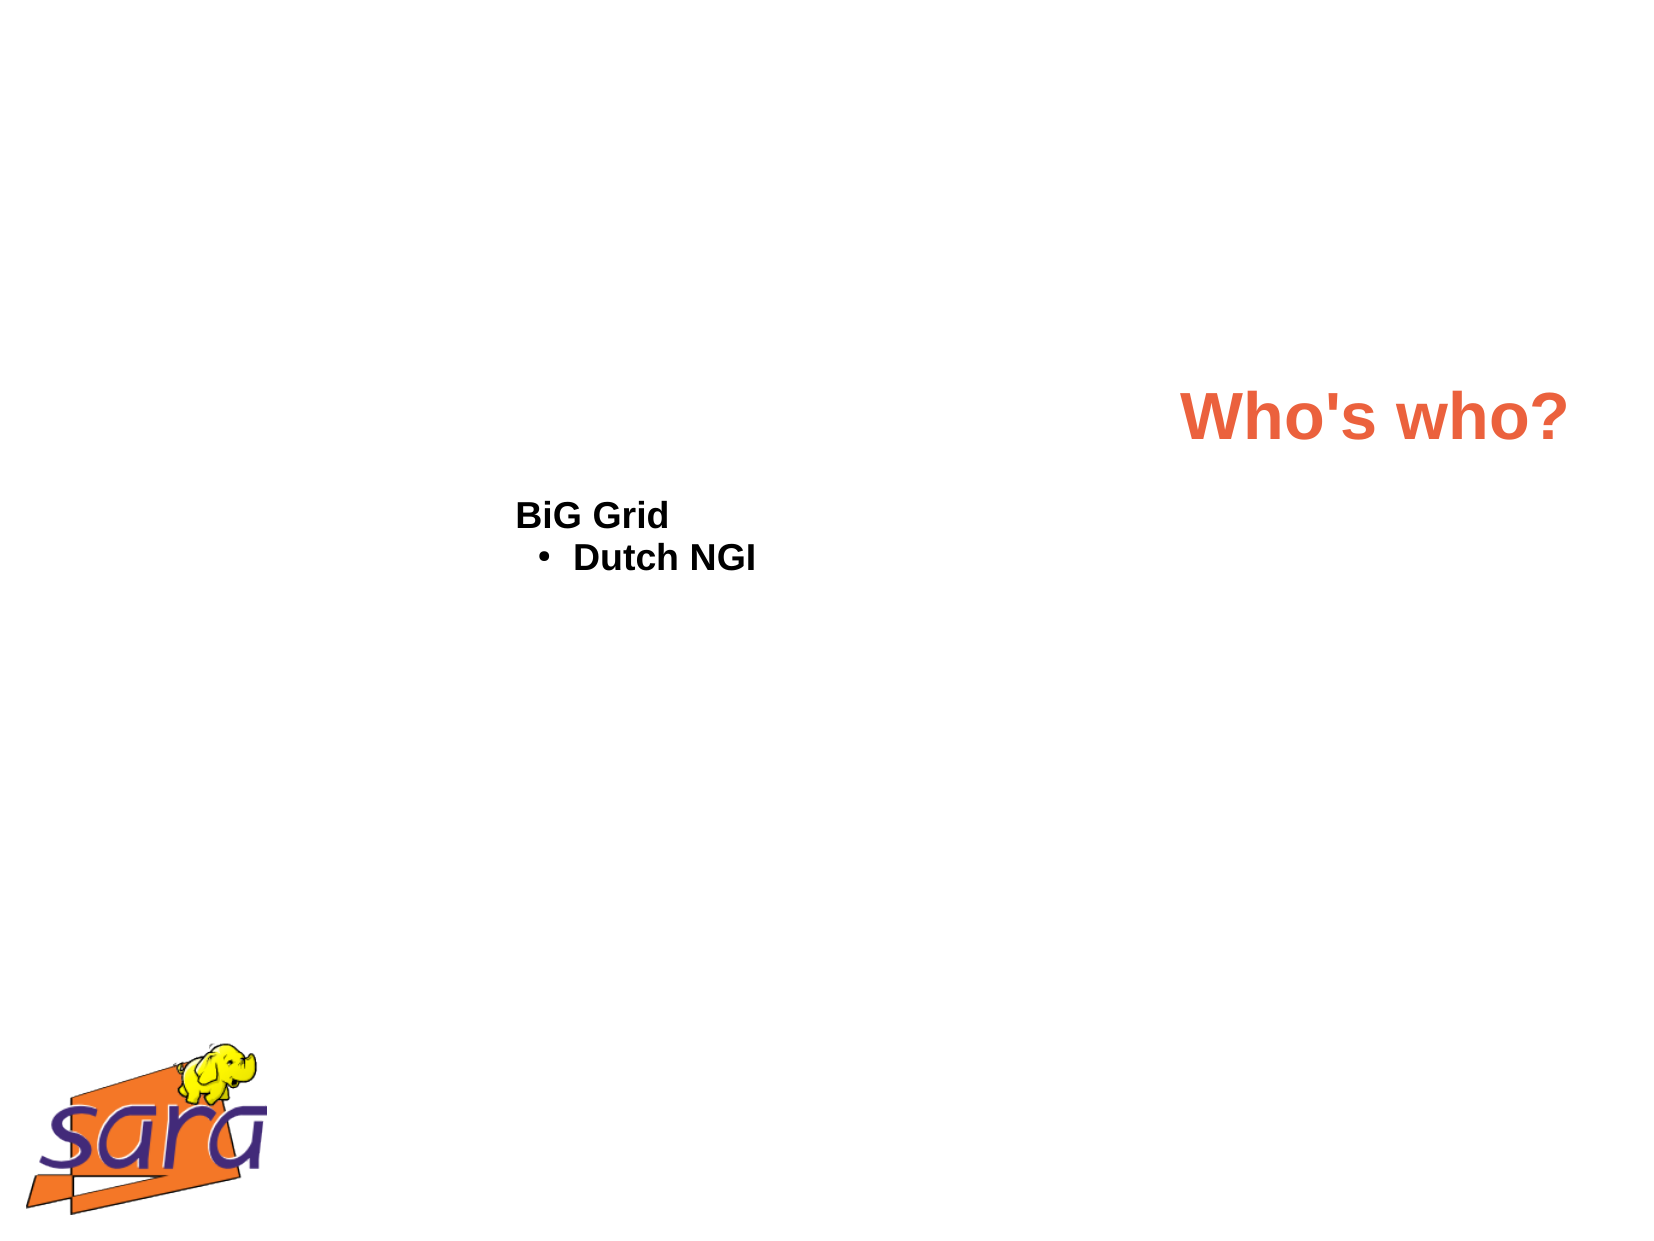

# Who's who?
BiG Grid
Dutch NGI